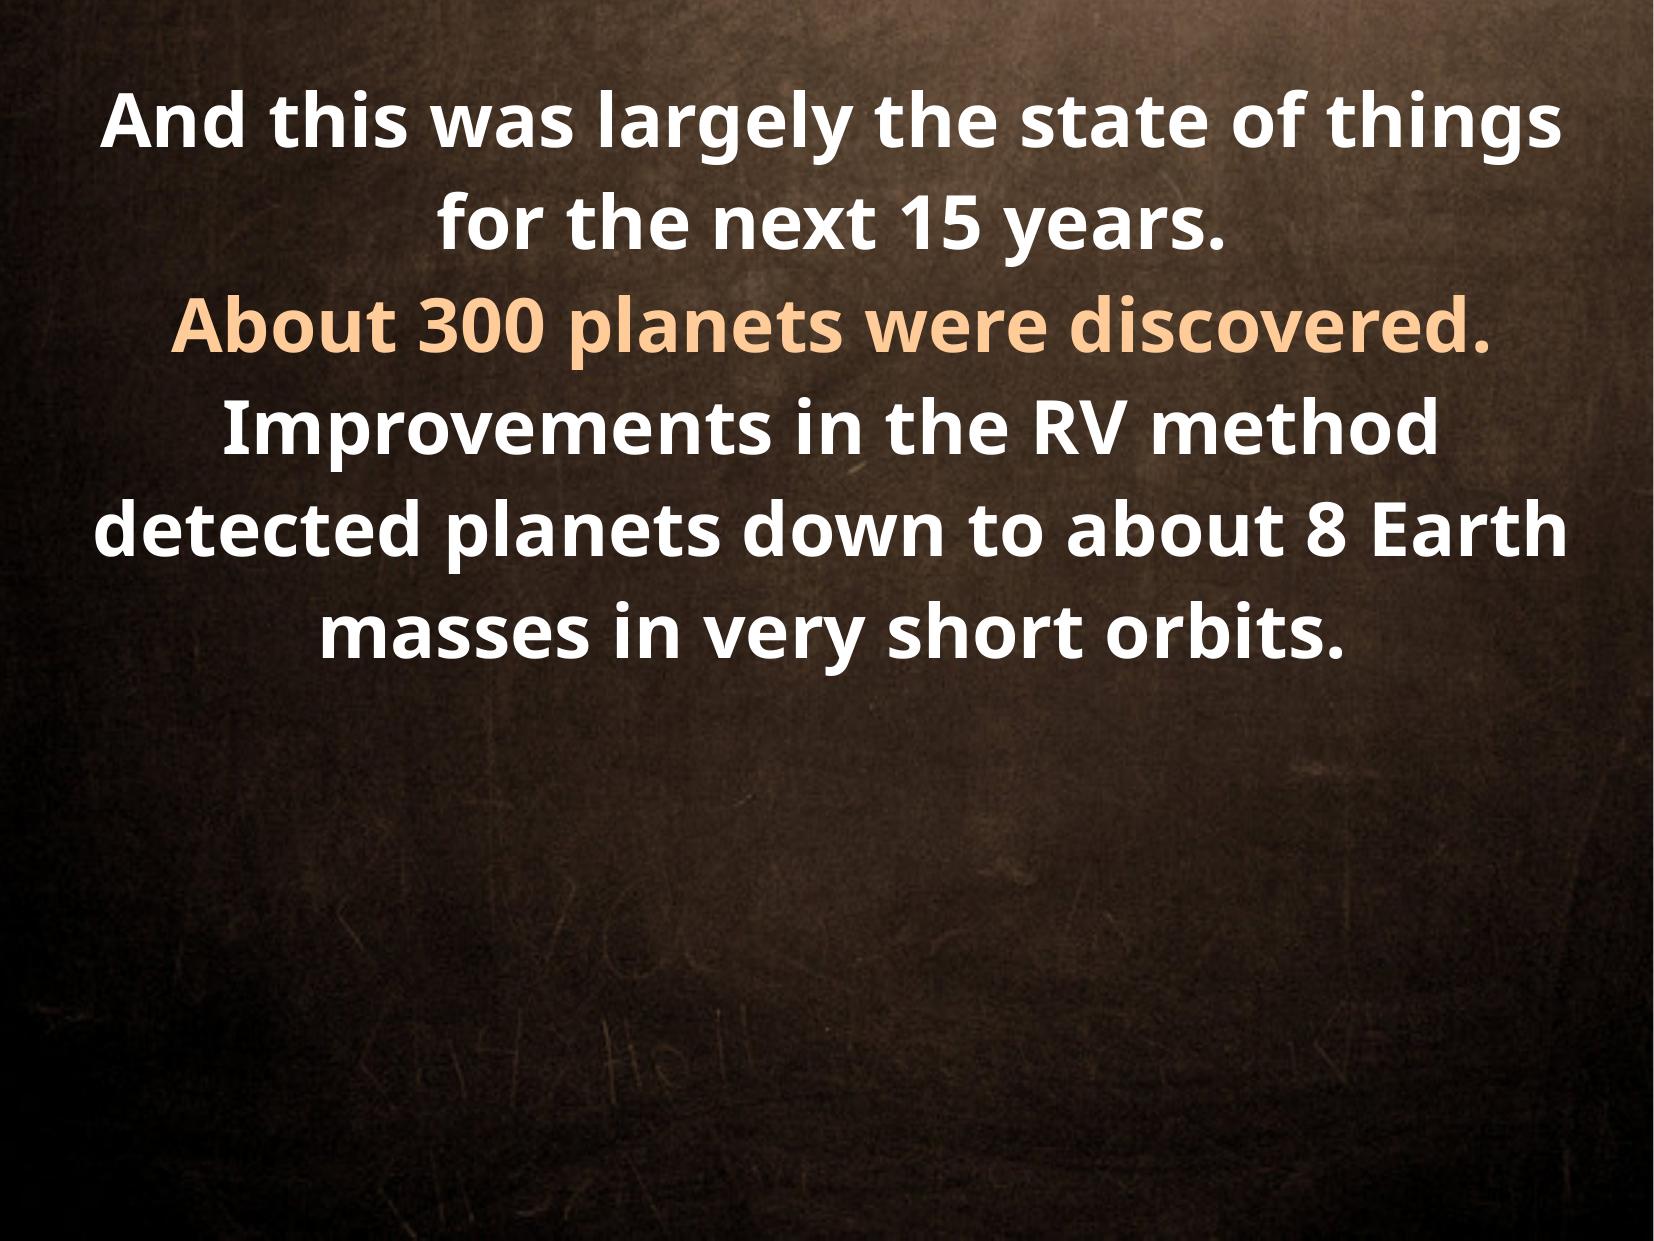

And this was largely the state of things for the next 15 years.
About 300 planets were discovered.
Improvements in the RV method detected planets down to about 8 Earth masses in very short orbits.